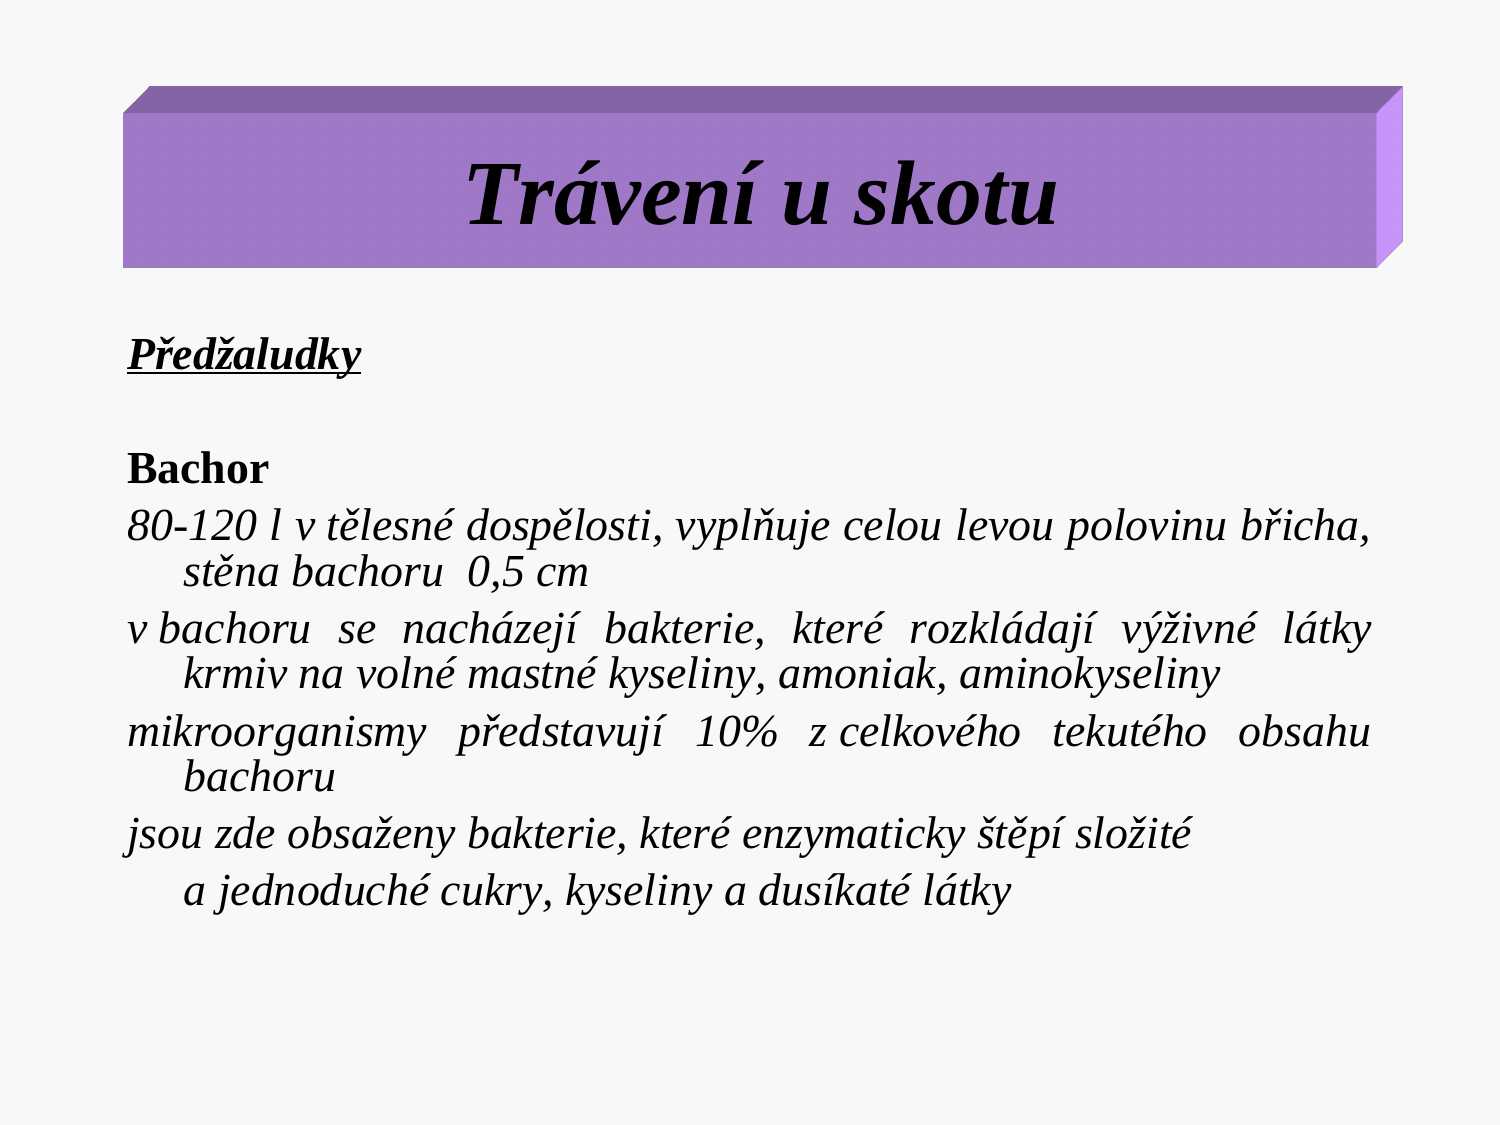

Trávení u skotu
# Předžaludky
Bachor
80-120 l v tělesné dospělosti, vyplňuje celou levou polovinu břicha, stěna bachoru 0,5 cm
v bachoru se nacházejí bakterie, které rozkládají výživné látky krmiv na volné mastné kyseliny, amoniak, aminokyseliny
mikroorganismy představují 10% z celkového tekutého obsahu bachoru
jsou zde obsaženy bakterie, které enzymaticky štěpí složité
	a jednoduché cukry, kyseliny a dusíkaté látky